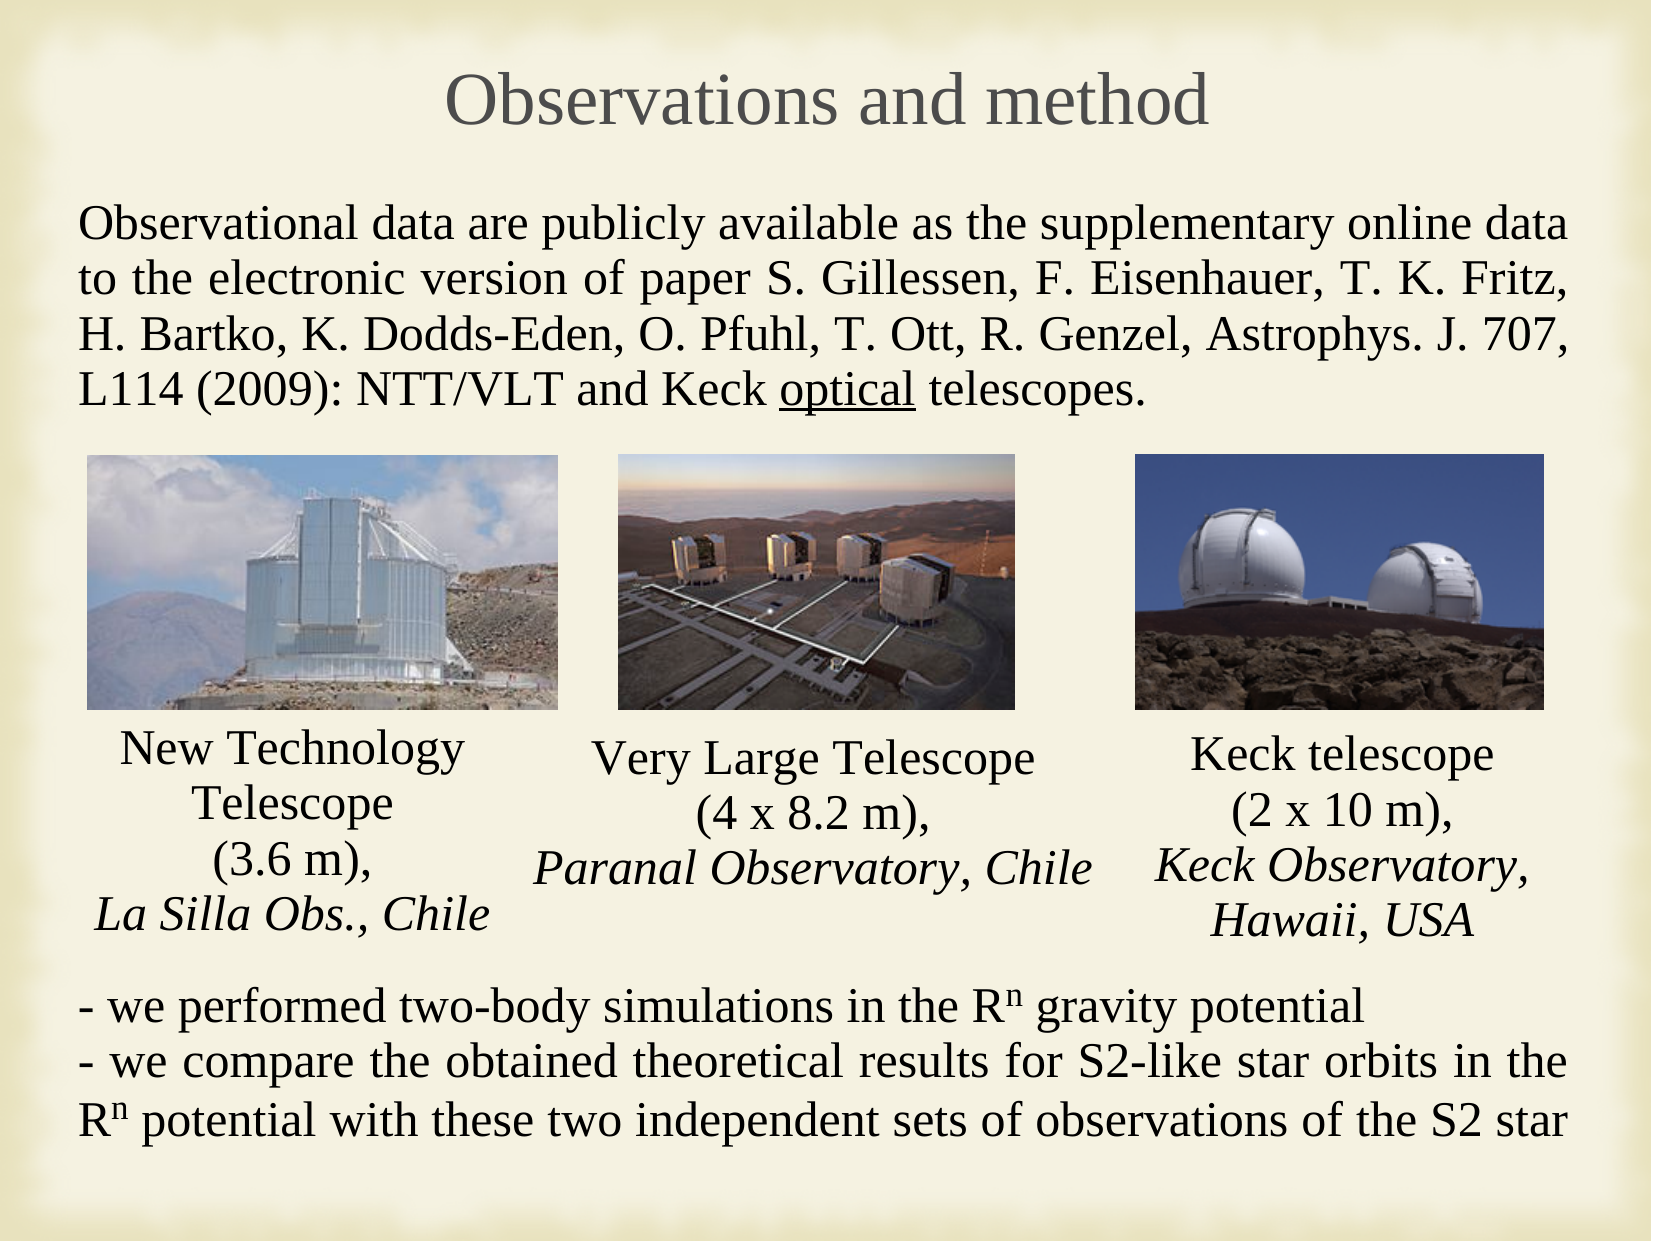

Observations and method
# Observational data are publicly available as the supplementary online data to the electronic version of paper S. Gillessen, F. Eisenhauer, T. K. Fritz, H. Bartko, K. Dodds-Eden, O. Pfuhl, T. Ott, R. Genzel, Astrophys. J. 707, L114 (2009): NTT/VLT and Keck optical telescopes.
New Technology Telescope
(3.6 m),
La Silla Obs., Chile
Keck telescope
(2 x 10 m),
Keck Observatory, Hawaii, USA
Very Large Telescope
(4 x 8.2 m),
Paranal Observatory, Chile
- we performed two-body simulations in the Rn gravity potential
- we compare the obtained theoretical results for S2-like star orbits in the Rn potential with these two independent sets of observations of the S2 star